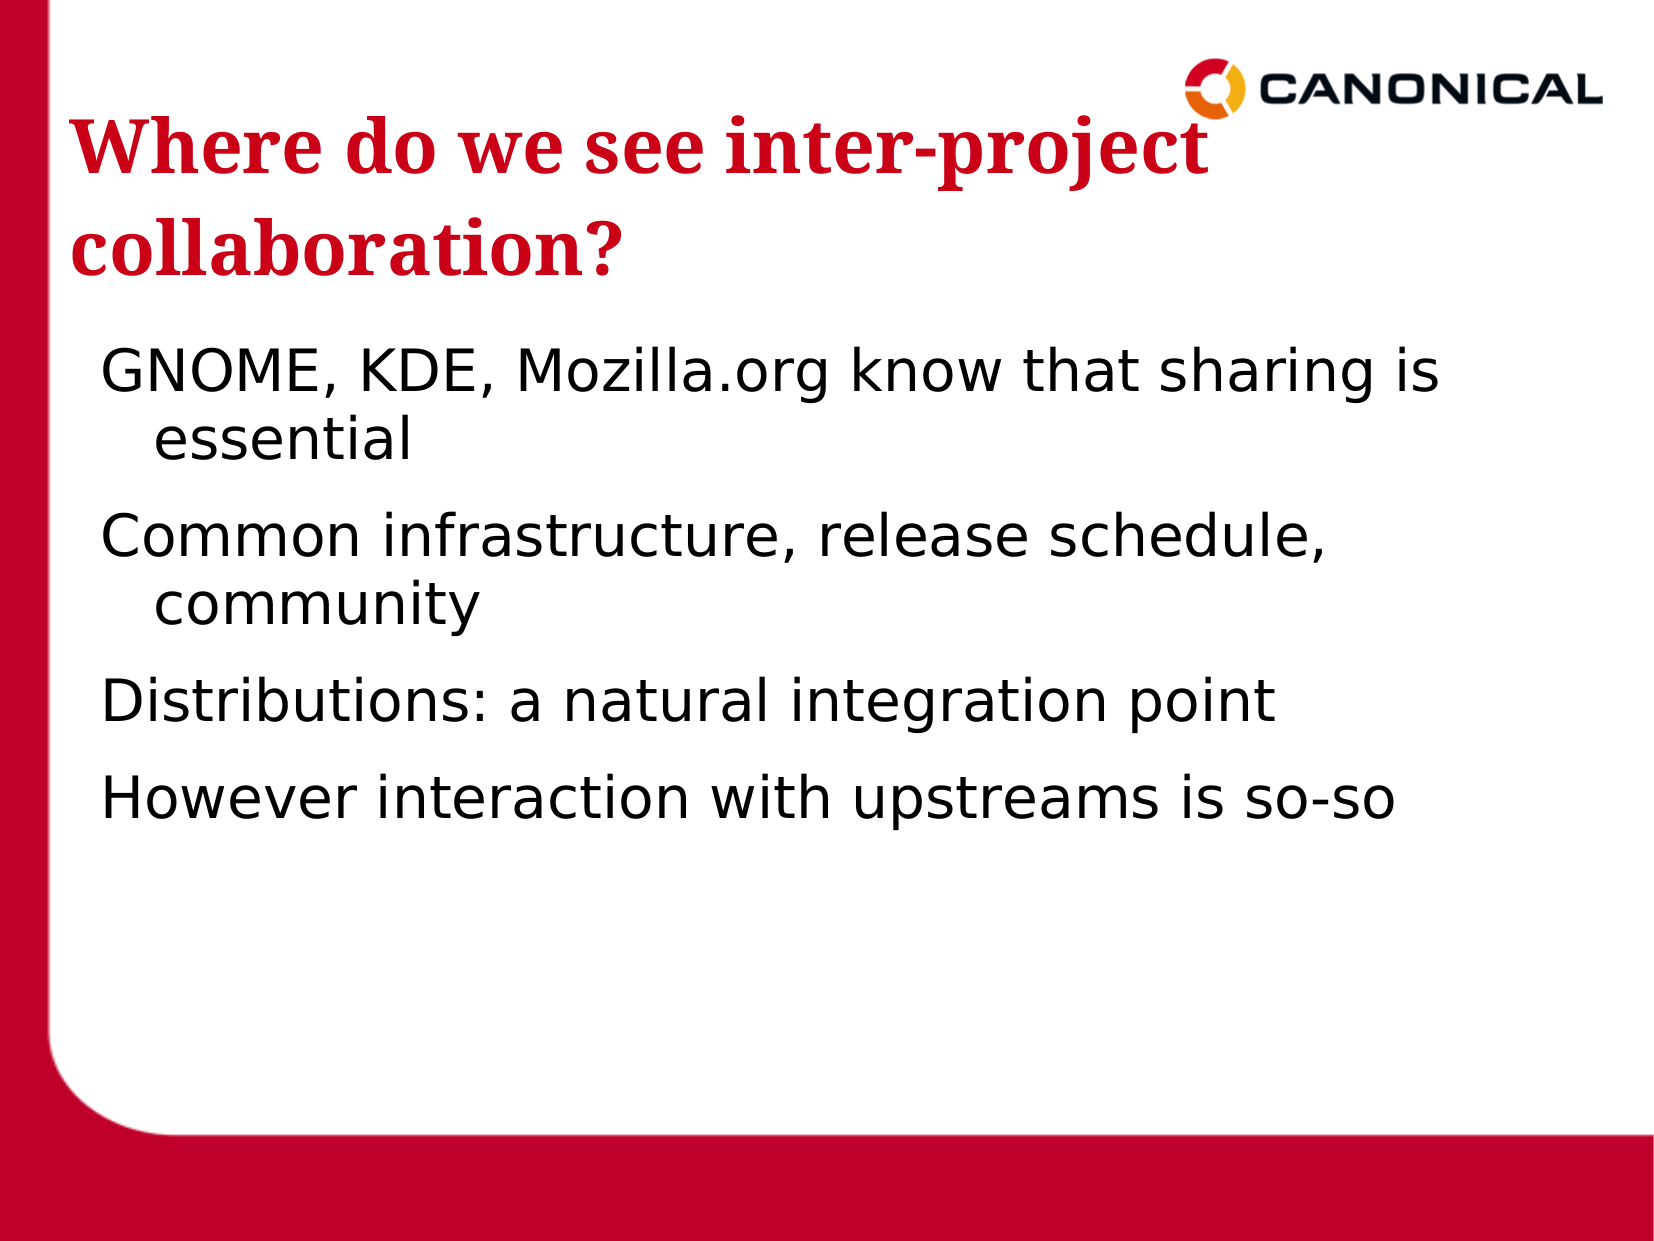

Where do we see inter-project collaboration?
# GNOME, KDE, Mozilla.org know that sharing is essential
Common infrastructure, release schedule, community
Distributions: a natural integration point
However interaction with upstreams is so-so